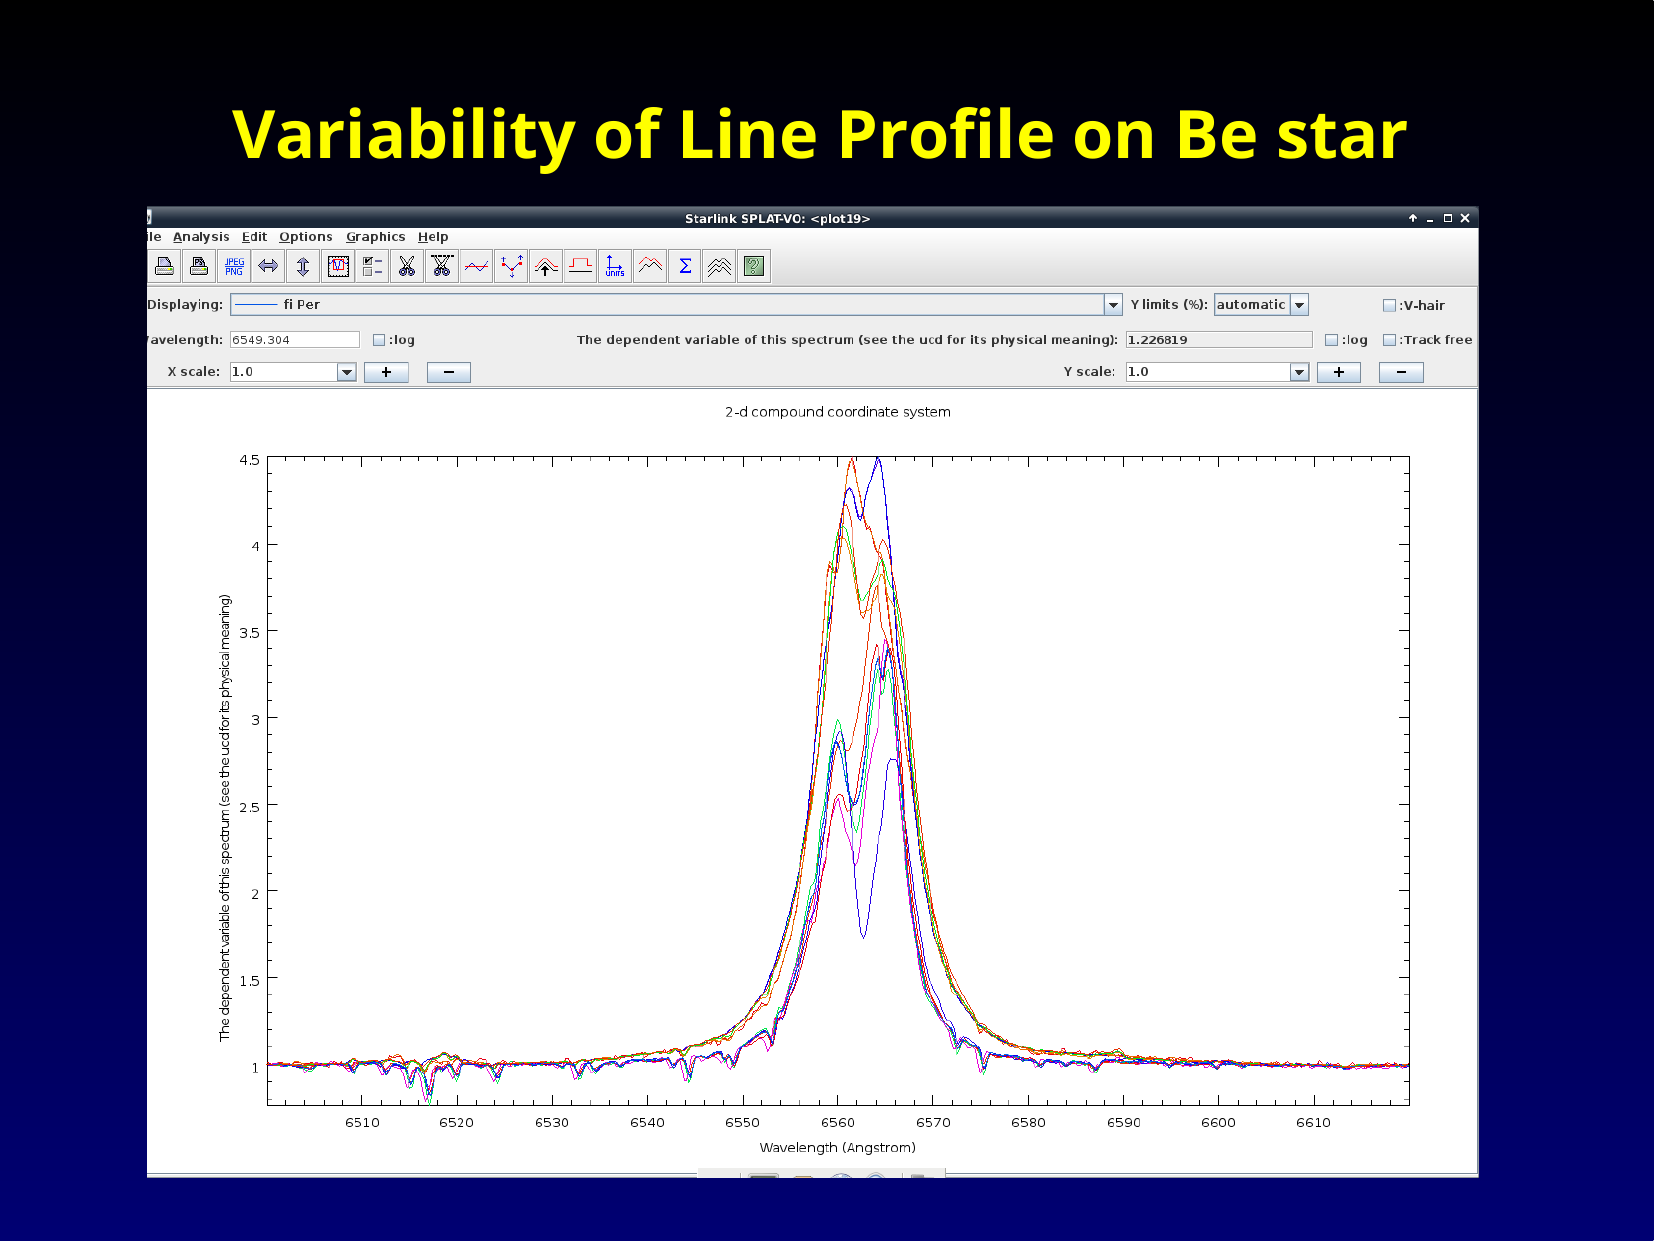

# Variability of Line Profile on Be star